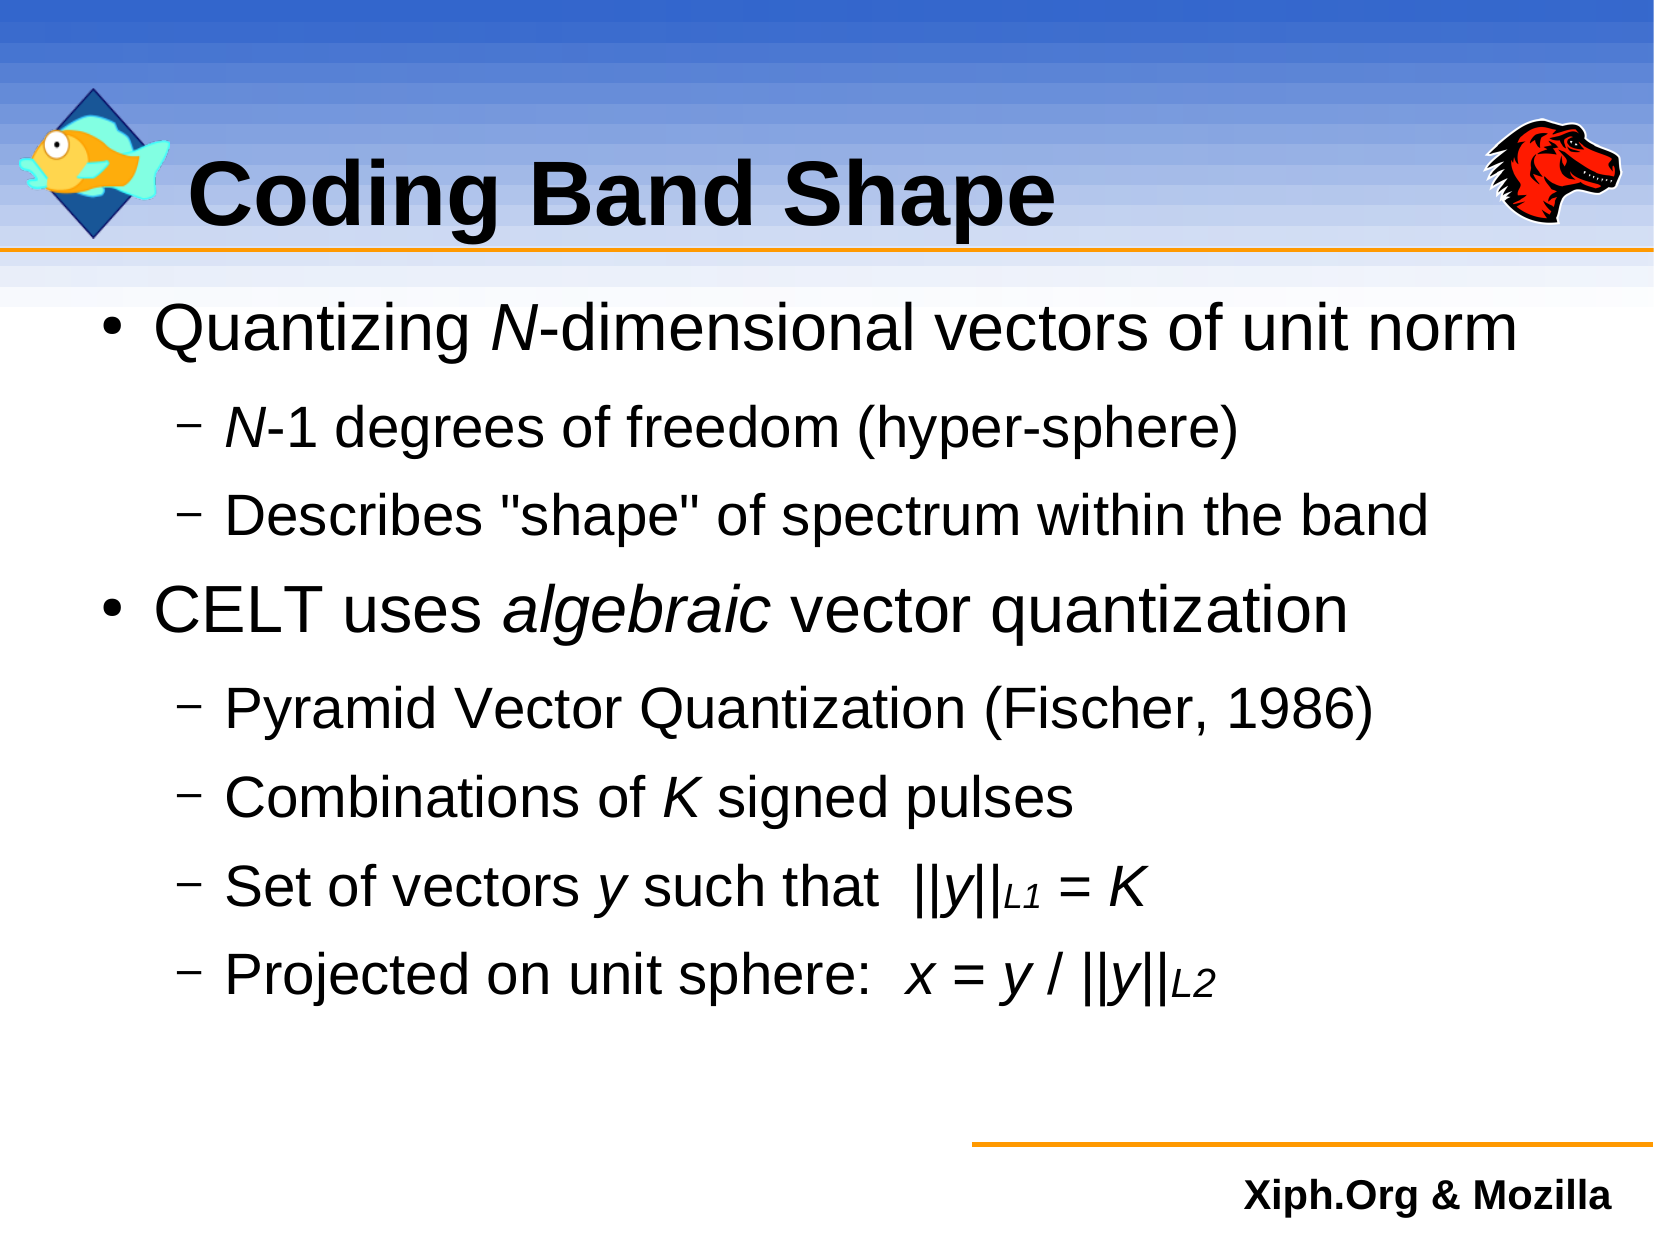

# Coding Band Shape
Quantizing N-dimensional vectors of unit norm
N-1 degrees of freedom (hyper-sphere)
Describes "shape" of spectrum within the band
CELT uses algebraic vector quantization
Pyramid Vector Quantization (Fischer, 1986)
Combinations of K signed pulses
Set of vectors y such that ||y||L1 = K
Projected on unit sphere: x = y / ||y||L2